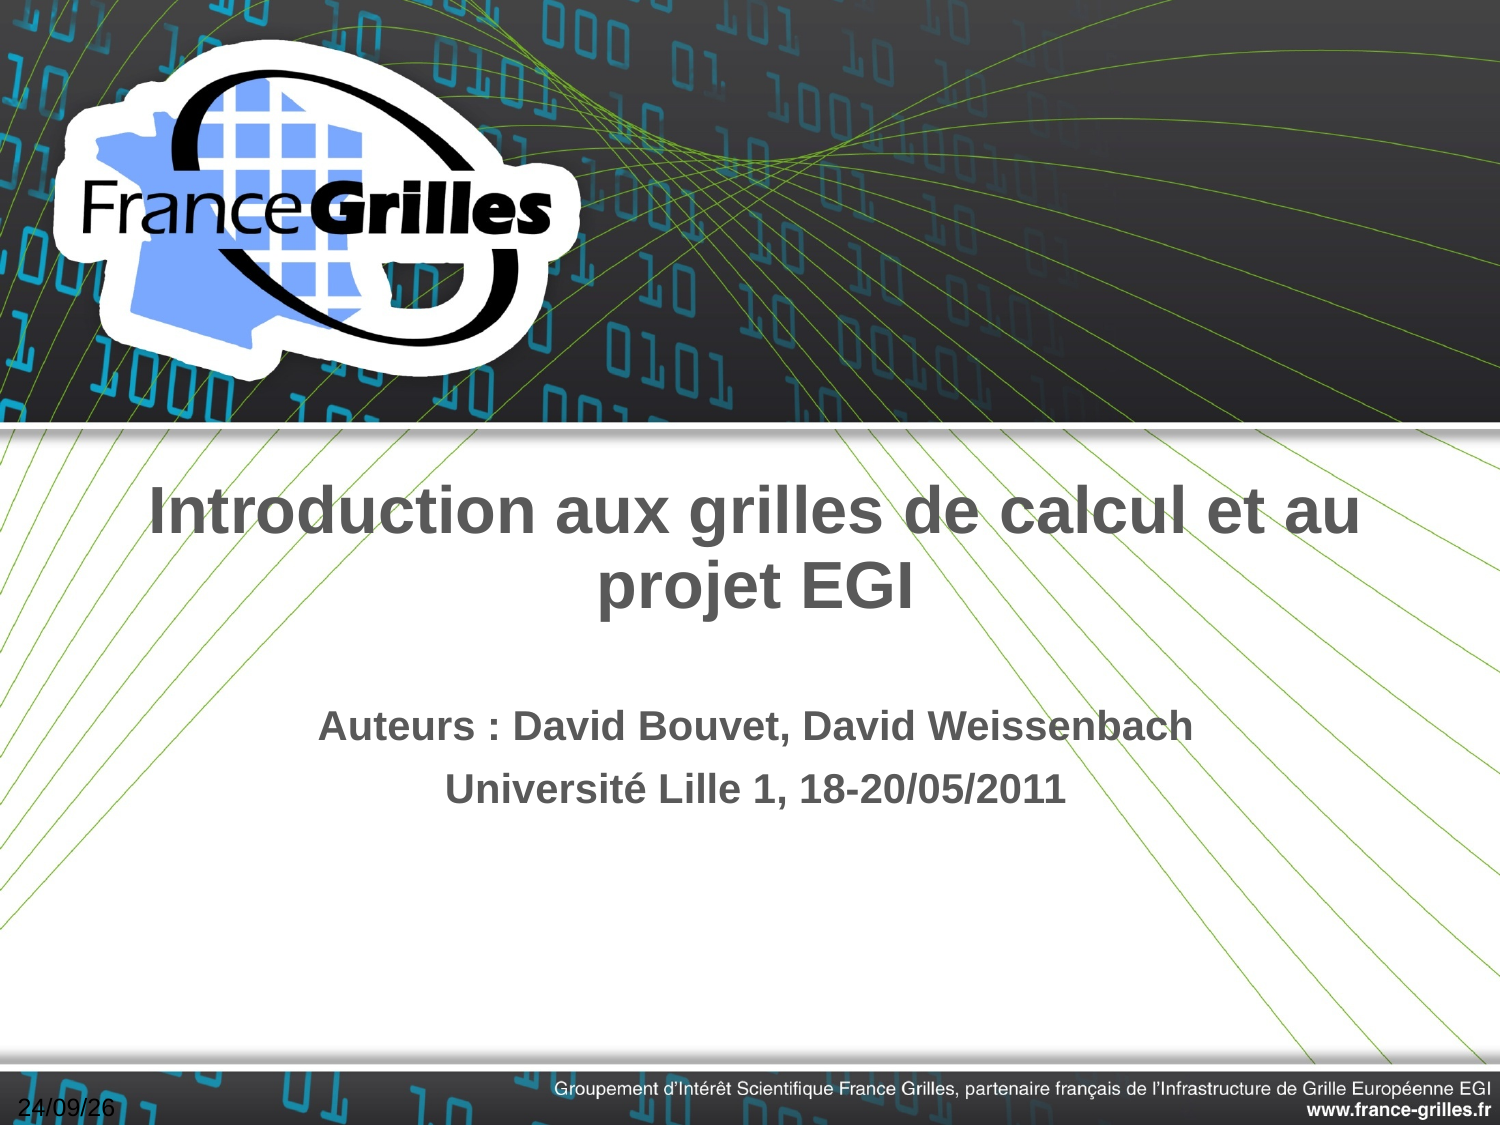

#
Introduction aux grilles de calcul et au projet EGI
Auteurs : David Bouvet, David Weissenbach
Université Lille 1, 18-20/05/2011